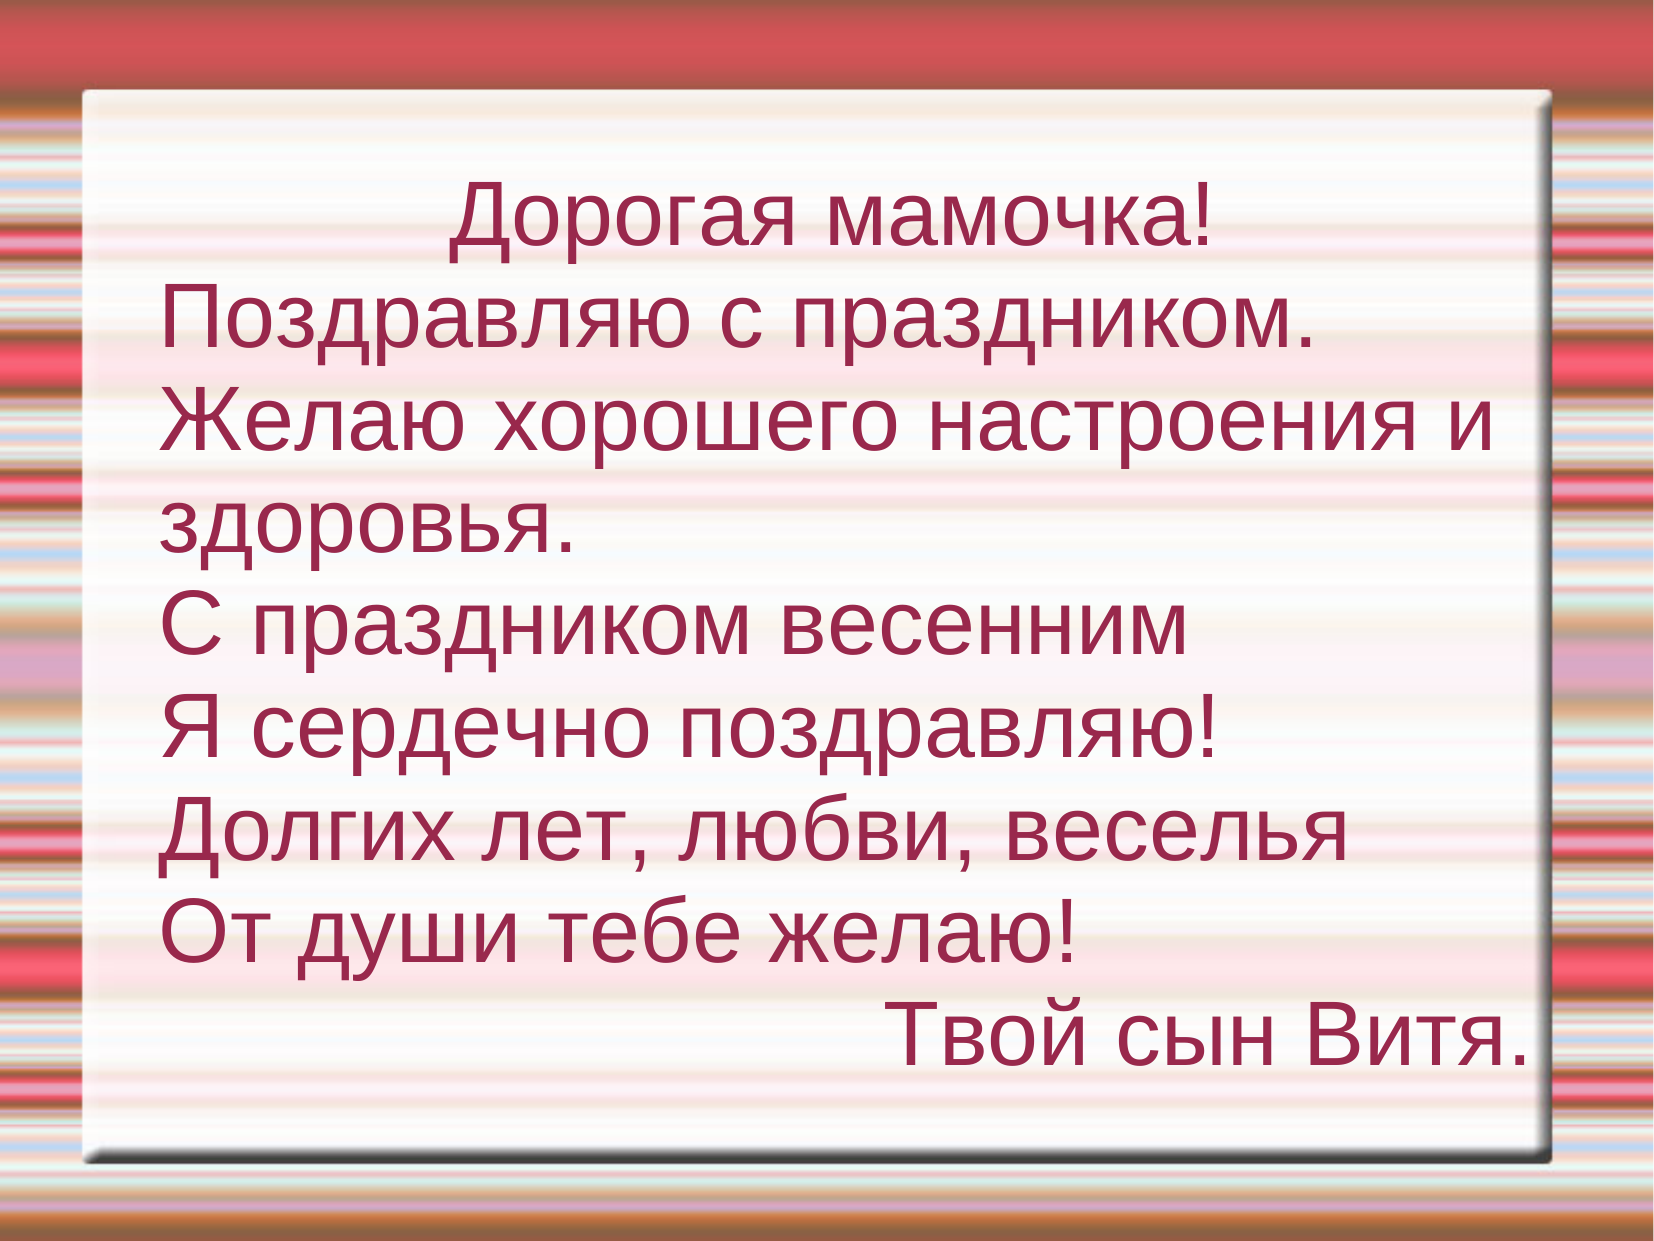

# Дорогая мамочка!
Поздравляю с праздником. Желаю хорошего настроения и здоровья.
С праздником весенним
Я сердечно поздравляю!
Долгих лет, любви, веселья
От души тебе желаю!
Твой сын Витя.